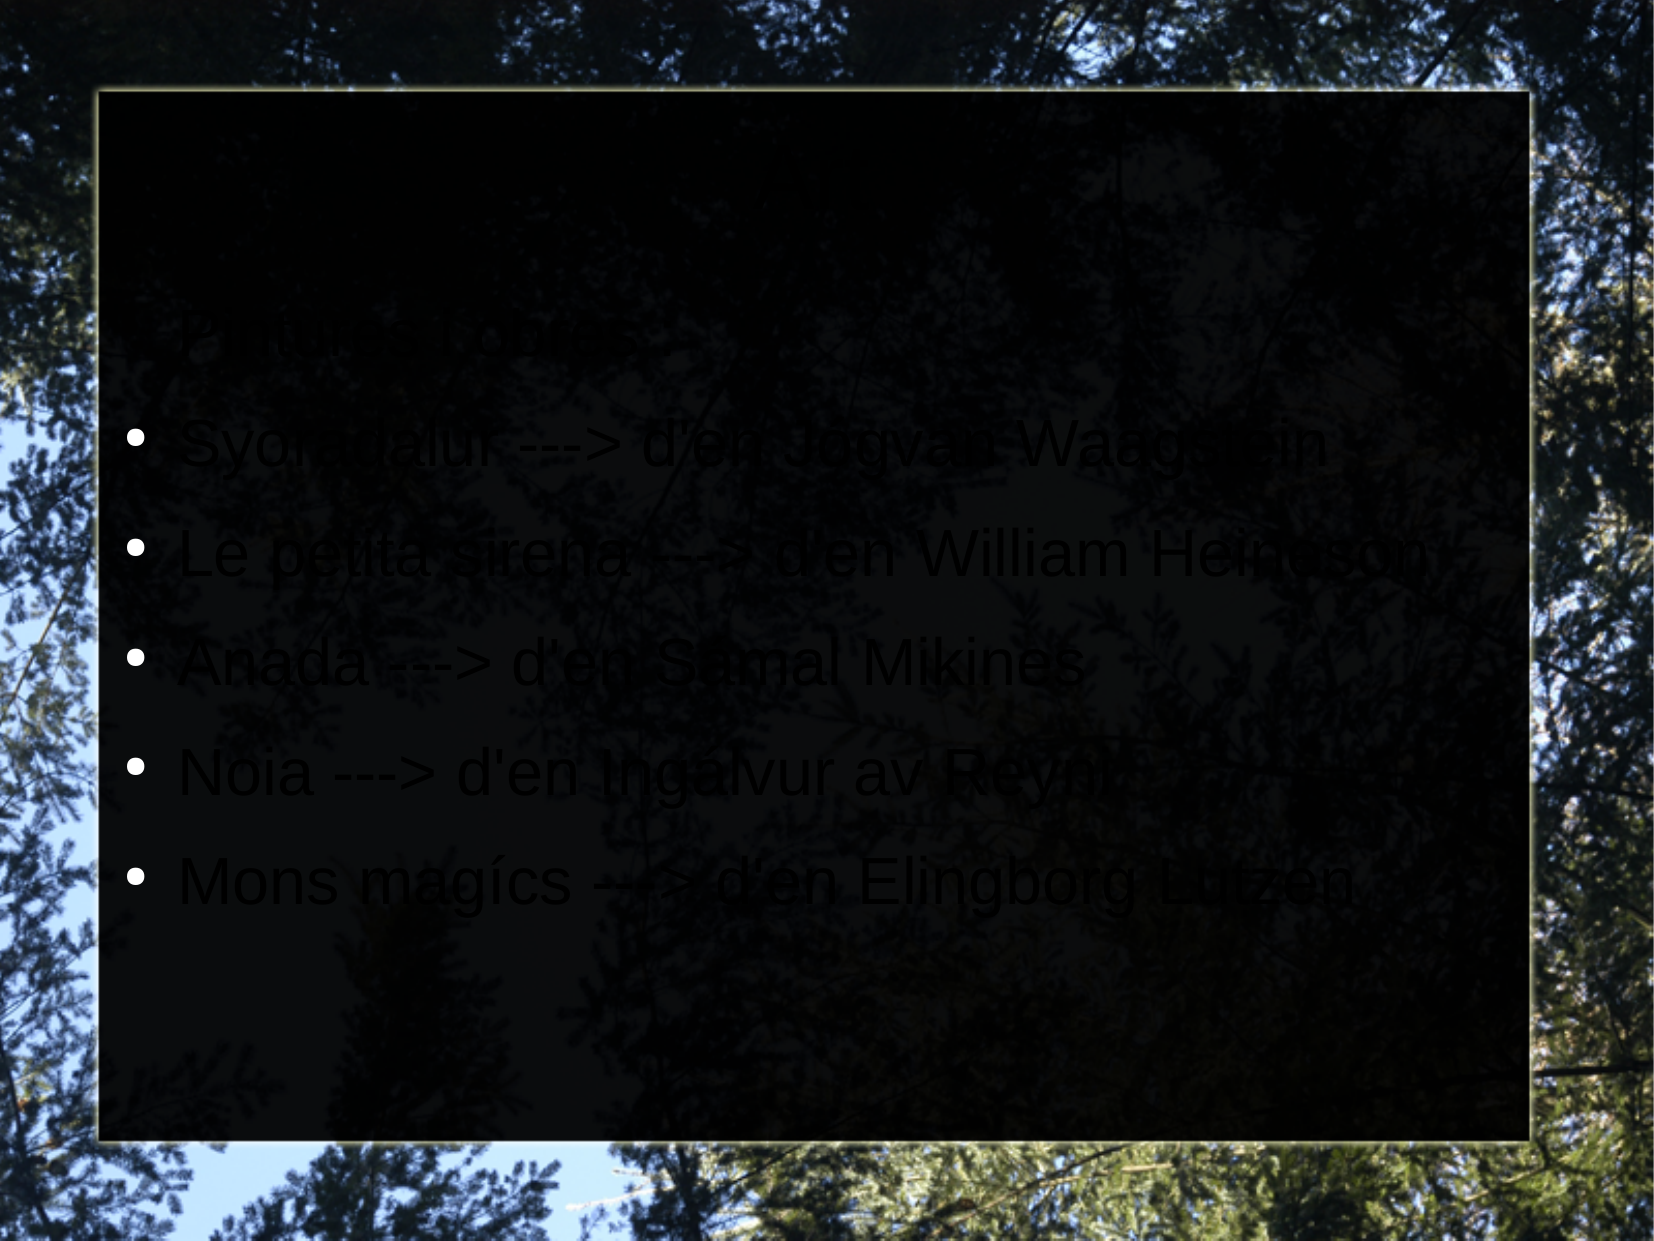

# Art
Pintures i obres :
Syoradalur ---> d'en Jógvan Waagstein
Le petita sirena ---> d'en William Heineson
Anada ---> d'en Sámal Mikines
Noia ---> d'en Ingálvur av Reyni
Mons magícs ---> d'en Elingborg Lutzen